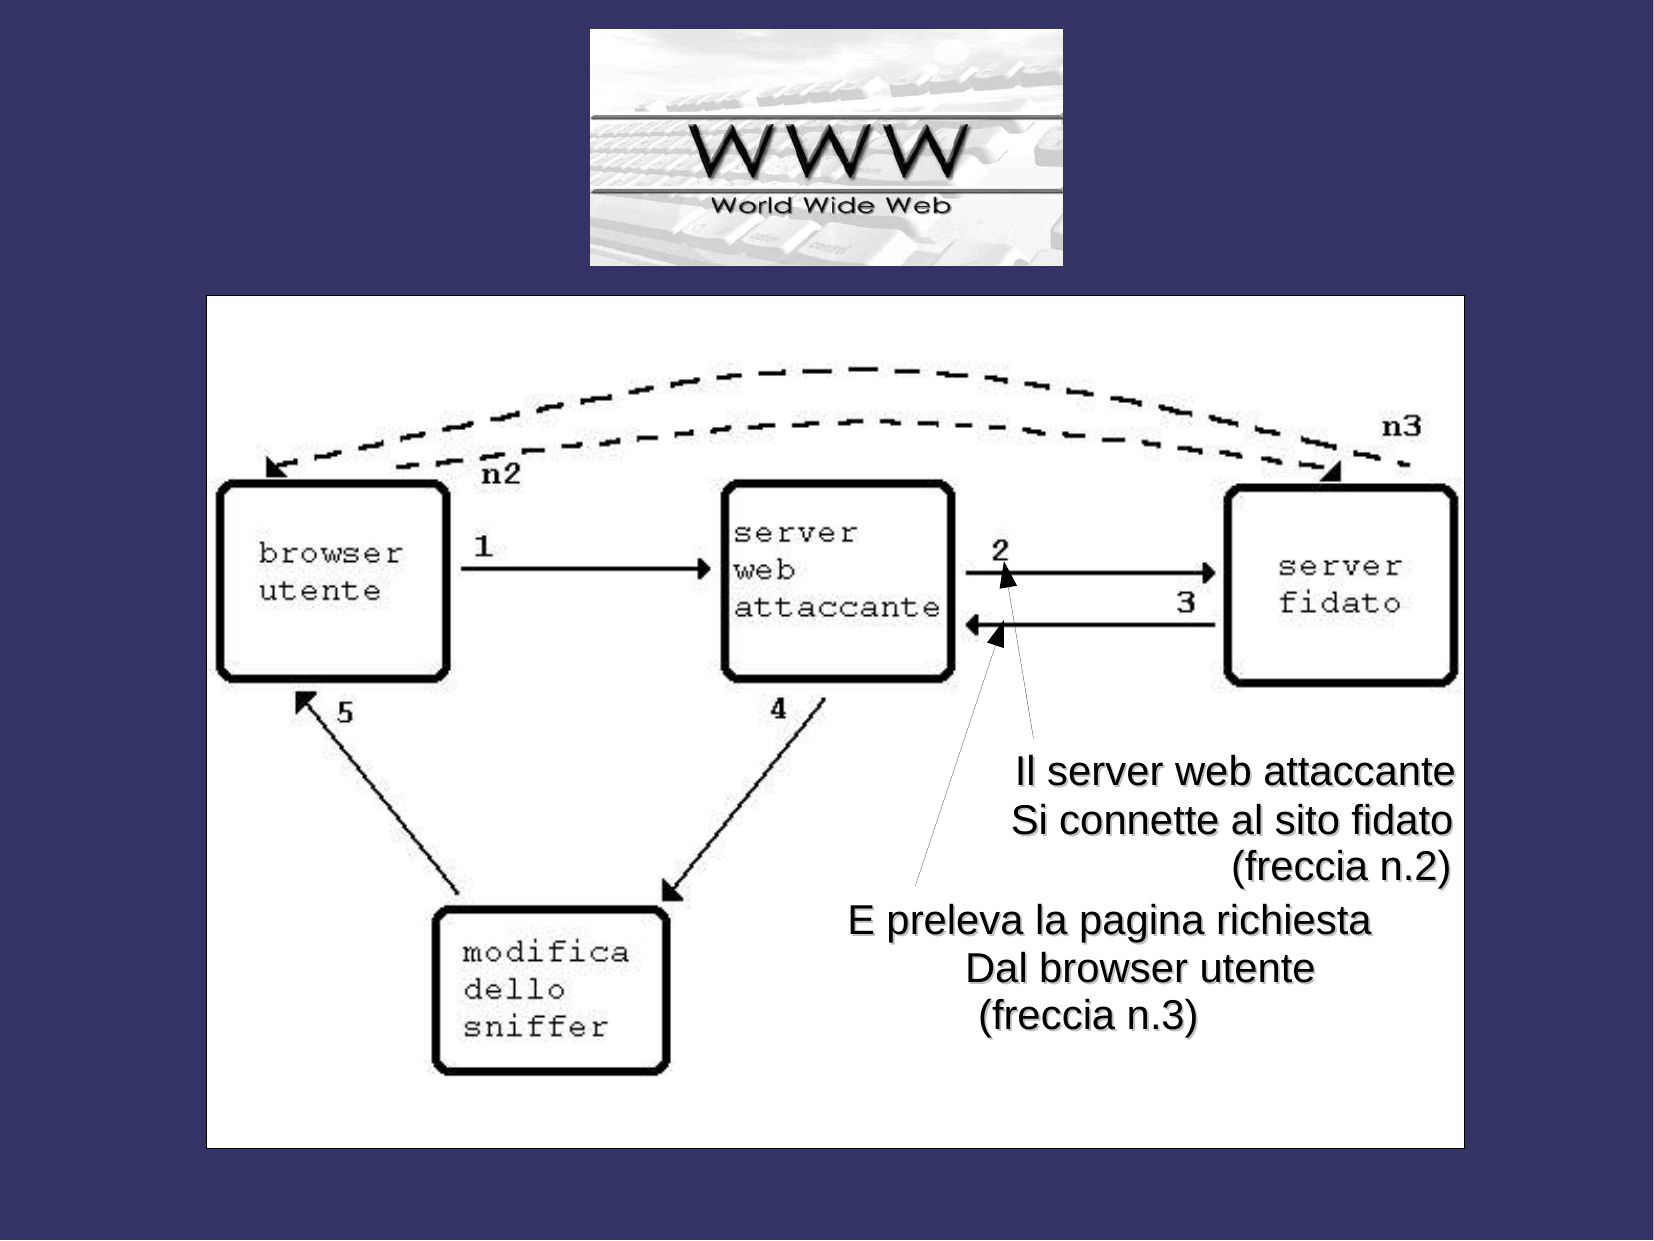

Il server web attaccante
 Si connette al sito fidato
 (freccia n.2)
 E preleva la pagina richiesta
 Dal browser utente
 (freccia n.3)